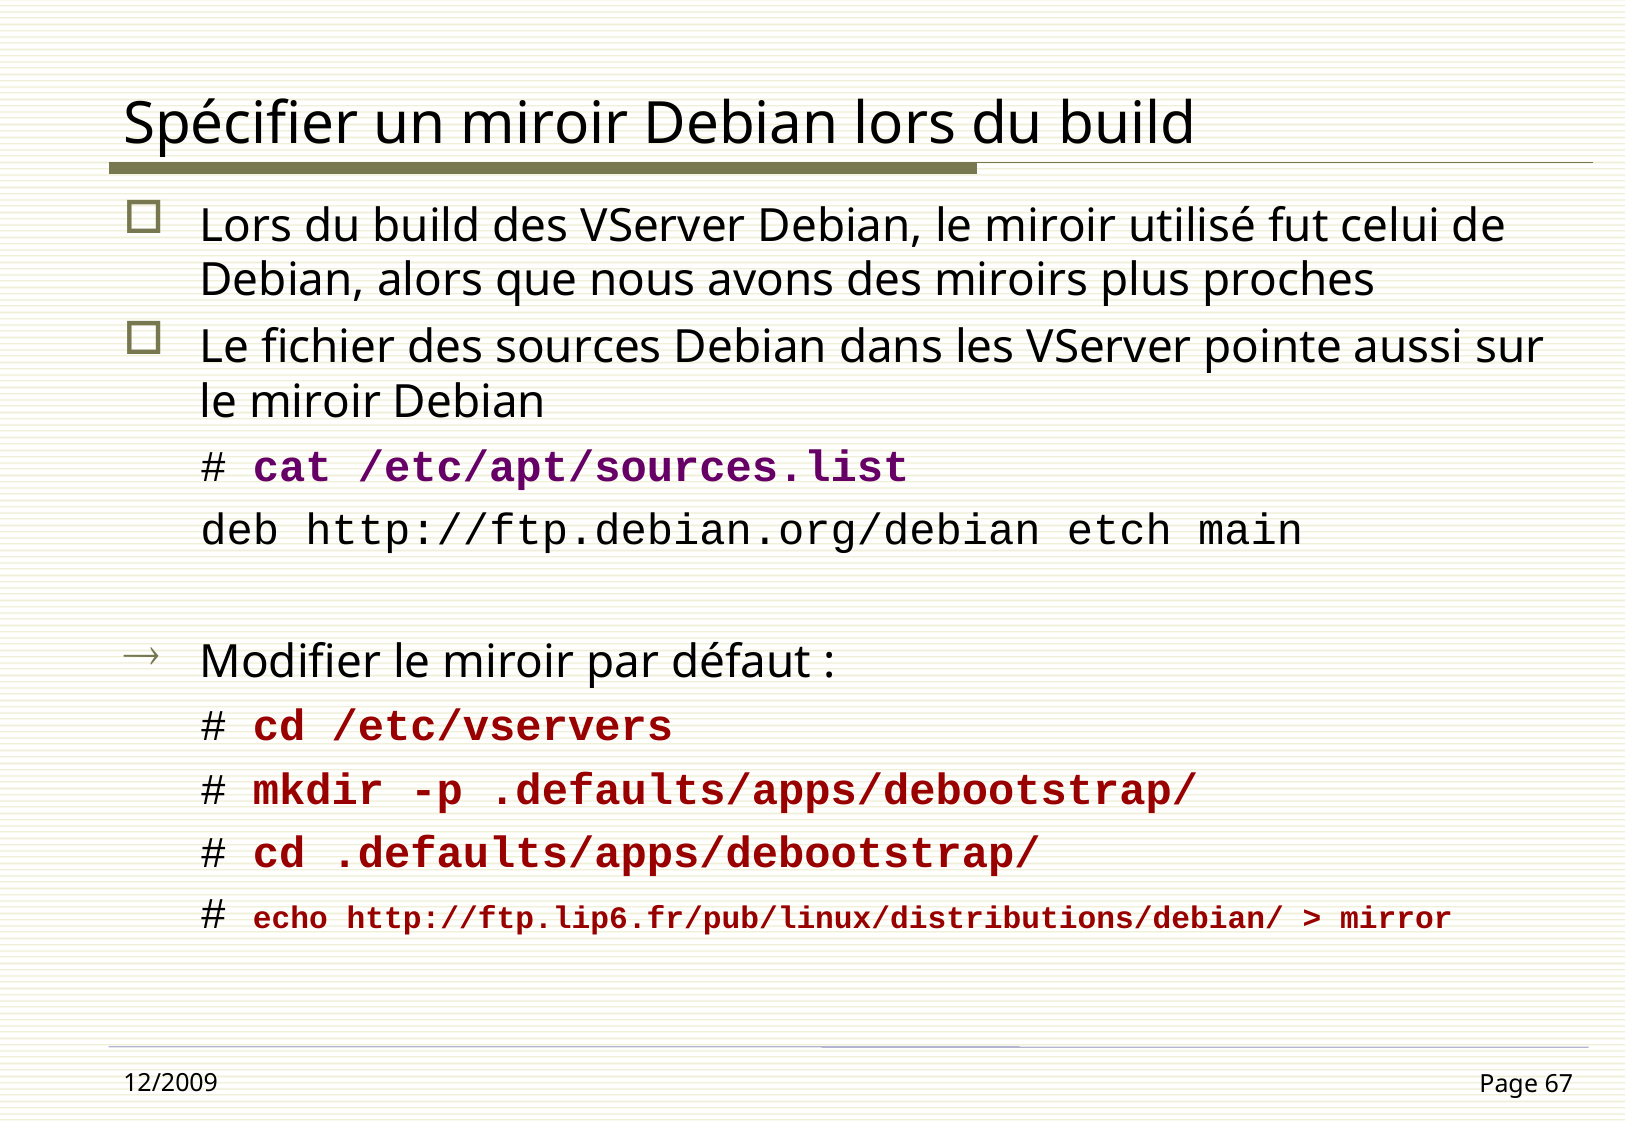

# Spécifier un miroir Debian lors du build
Lors du build des VServer Debian, le miroir utilisé fut celui de Debian, alors que nous avons des miroirs plus proches
Le fichier des sources Debian dans les VServer pointe aussi sur le miroir Debian
# cat /etc/apt/sources.list
deb http://ftp.debian.org/debian etch main
Modifier le miroir par défaut :
# cd /etc/vservers
# mkdir -p .defaults/apps/debootstrap/
# cd .defaults/apps/debootstrap/
# echo http://ftp.lip6.fr/pub/linux/distributions/debian/ > mirror
67